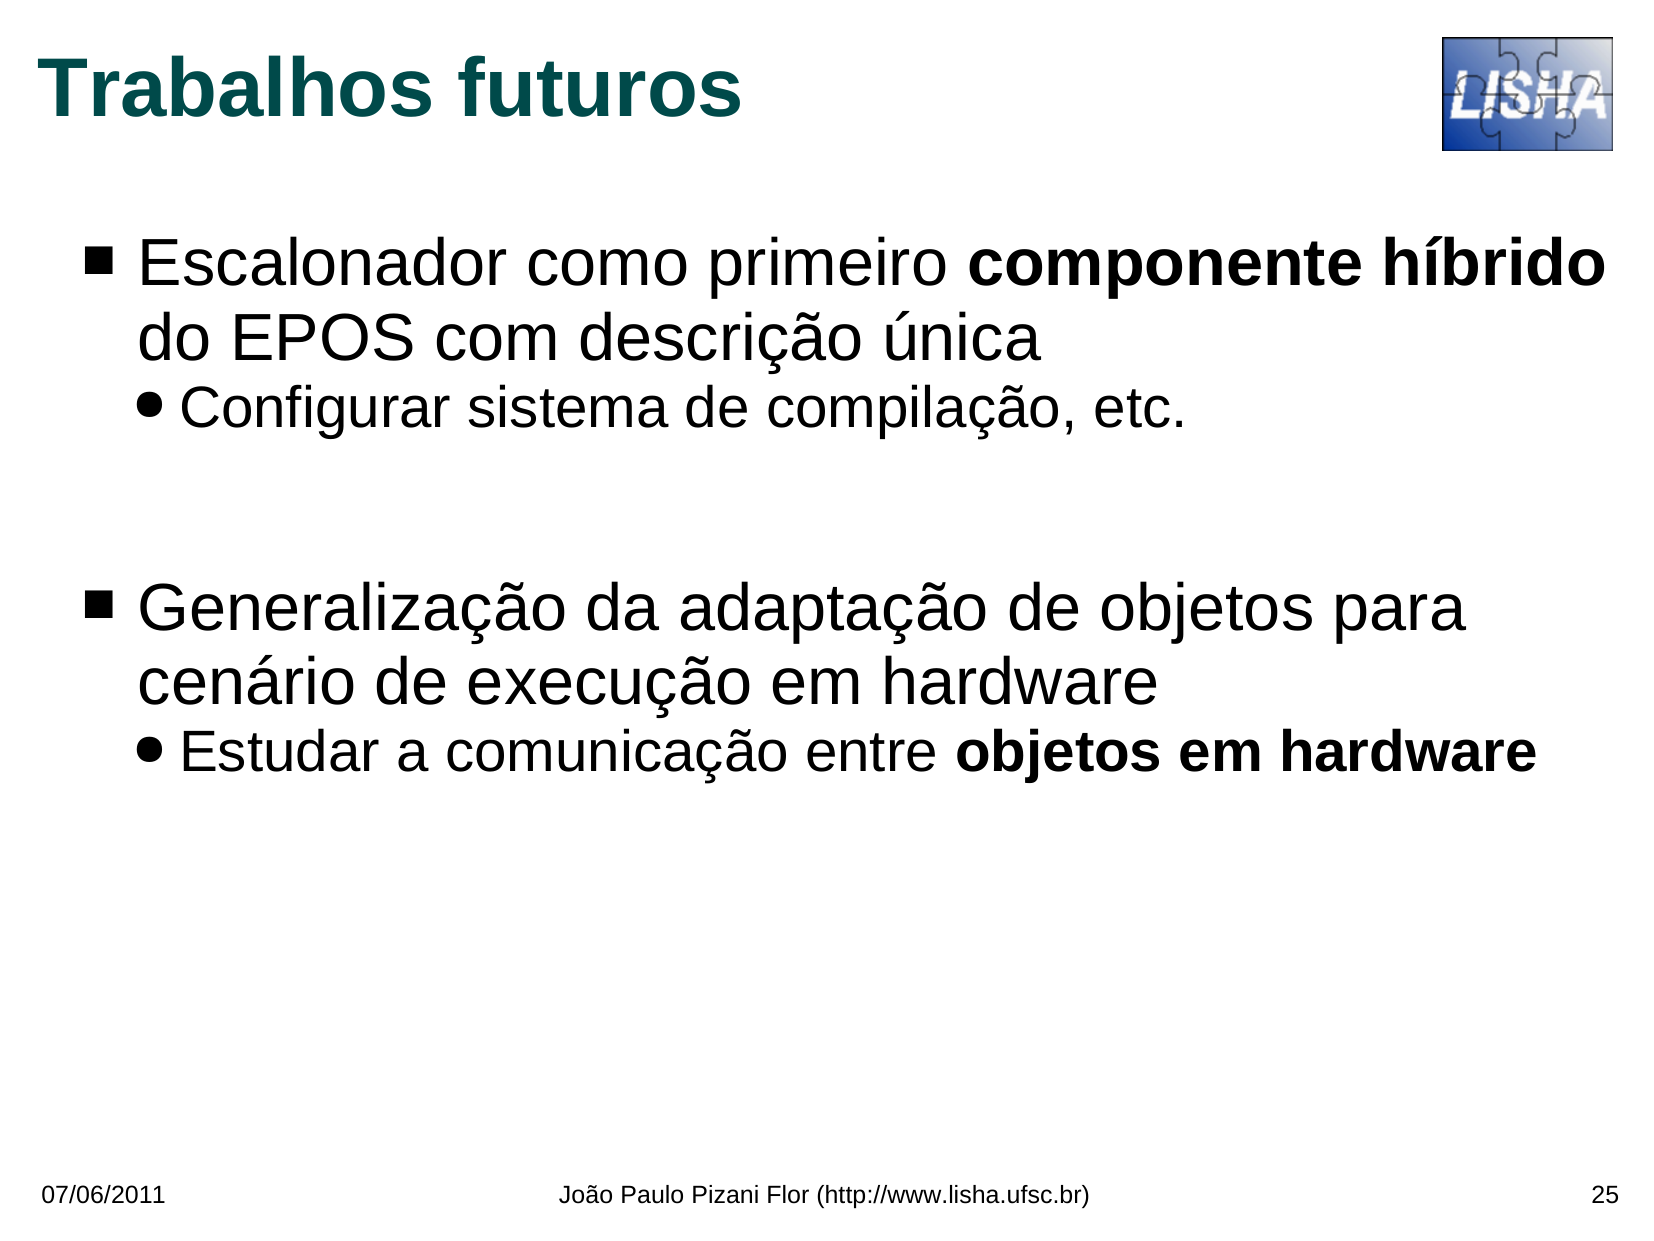

# Trabalhos futuros
Escalonador como primeiro componente híbrido do EPOS com descrição única
Configurar sistema de compilação, etc.
Generalização da adaptação de objetos para cenário de execução em hardware
Estudar a comunicação entre objetos em hardware